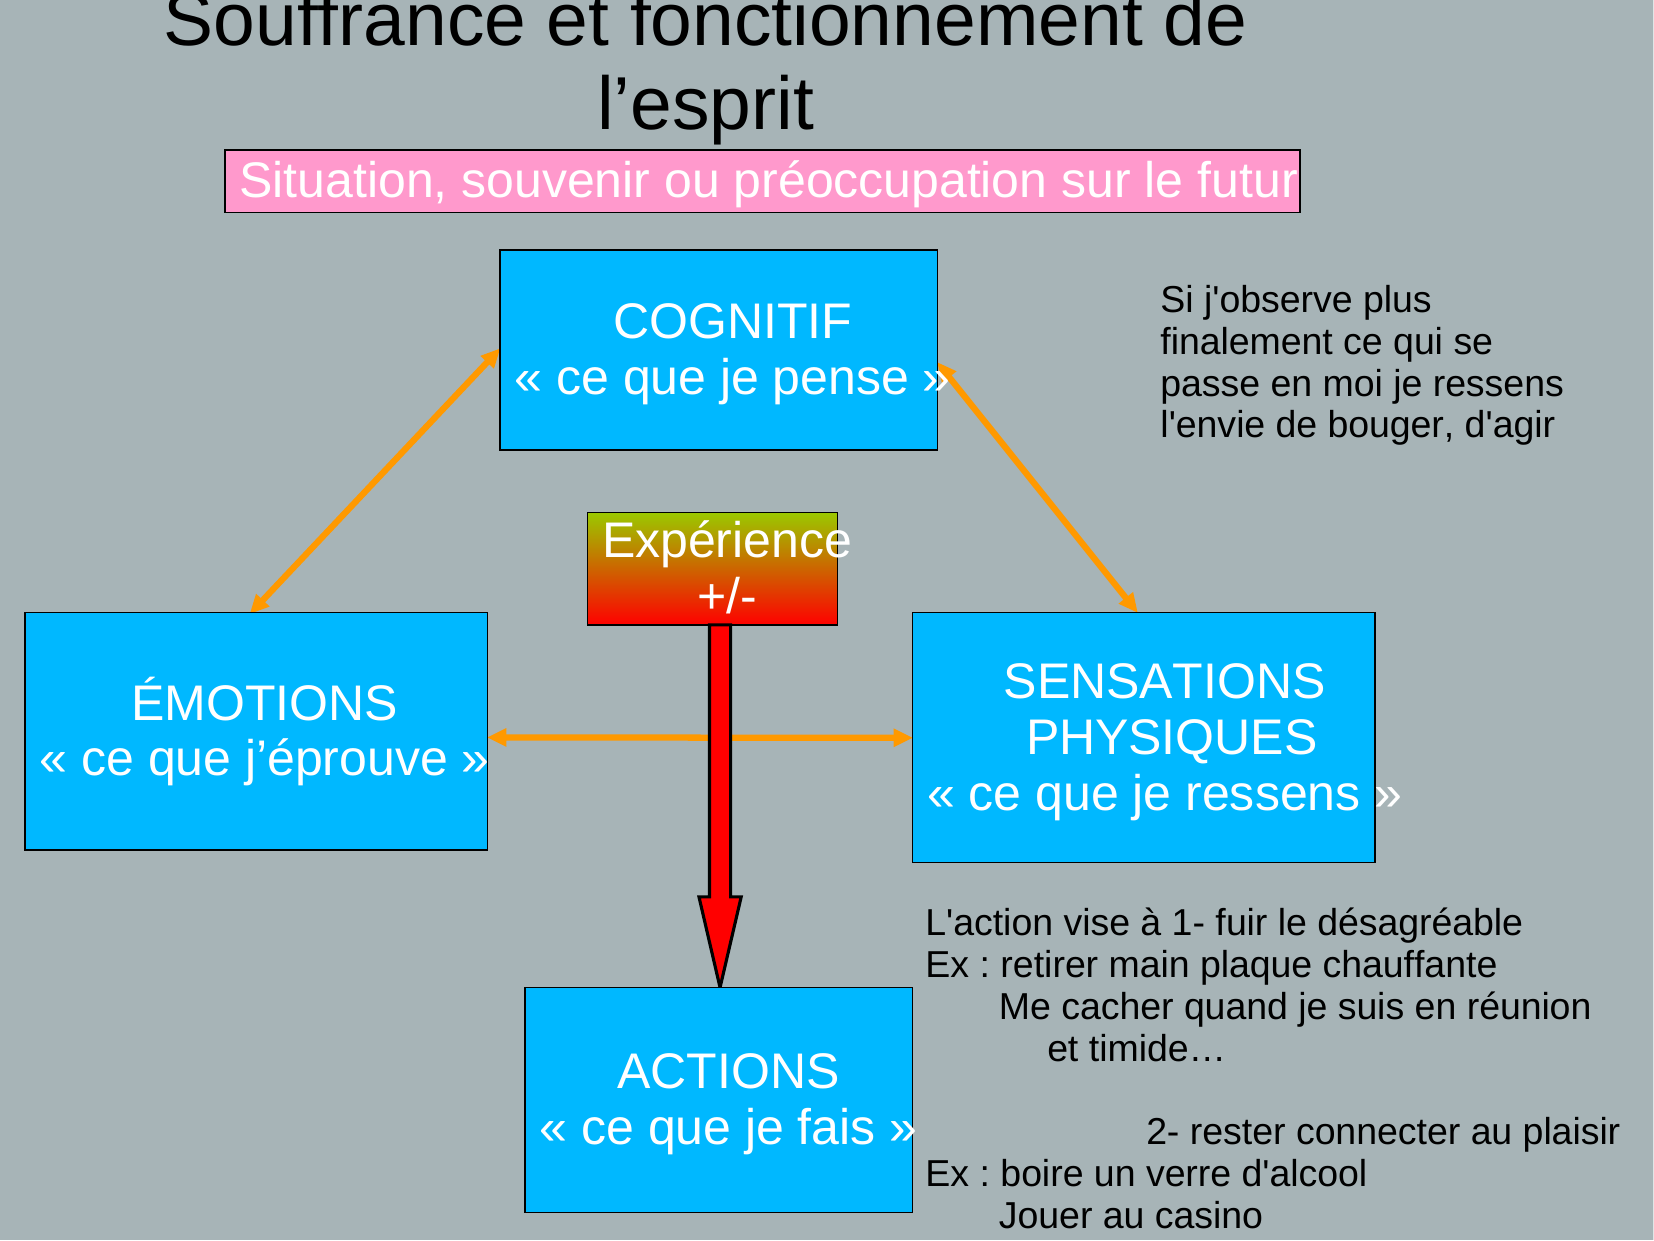

# Souffrance et fonctionnement de l’esprit
Situation, souvenir ou préoccupation sur le futur
COGNITIF
« ce que je pense »
Si j'observe plus finalement ce qui se passe en moi je ressens l'envie de bouger, d'agir
Expérience
+/-
ÉMOTIONS
« ce que j’éprouve »
SENSATIONS
 PHYSIQUES
« ce que je ressens »
L'action vise à 1- fuir le désagréable
Ex : retirer main plaque chauffante
	Me cacher quand je suis en réunion
et timide…
			2- rester connecter au plaisir
Ex : boire un verre d'alcool
	Jouer au casino
ACTIONS
« ce que je fais »